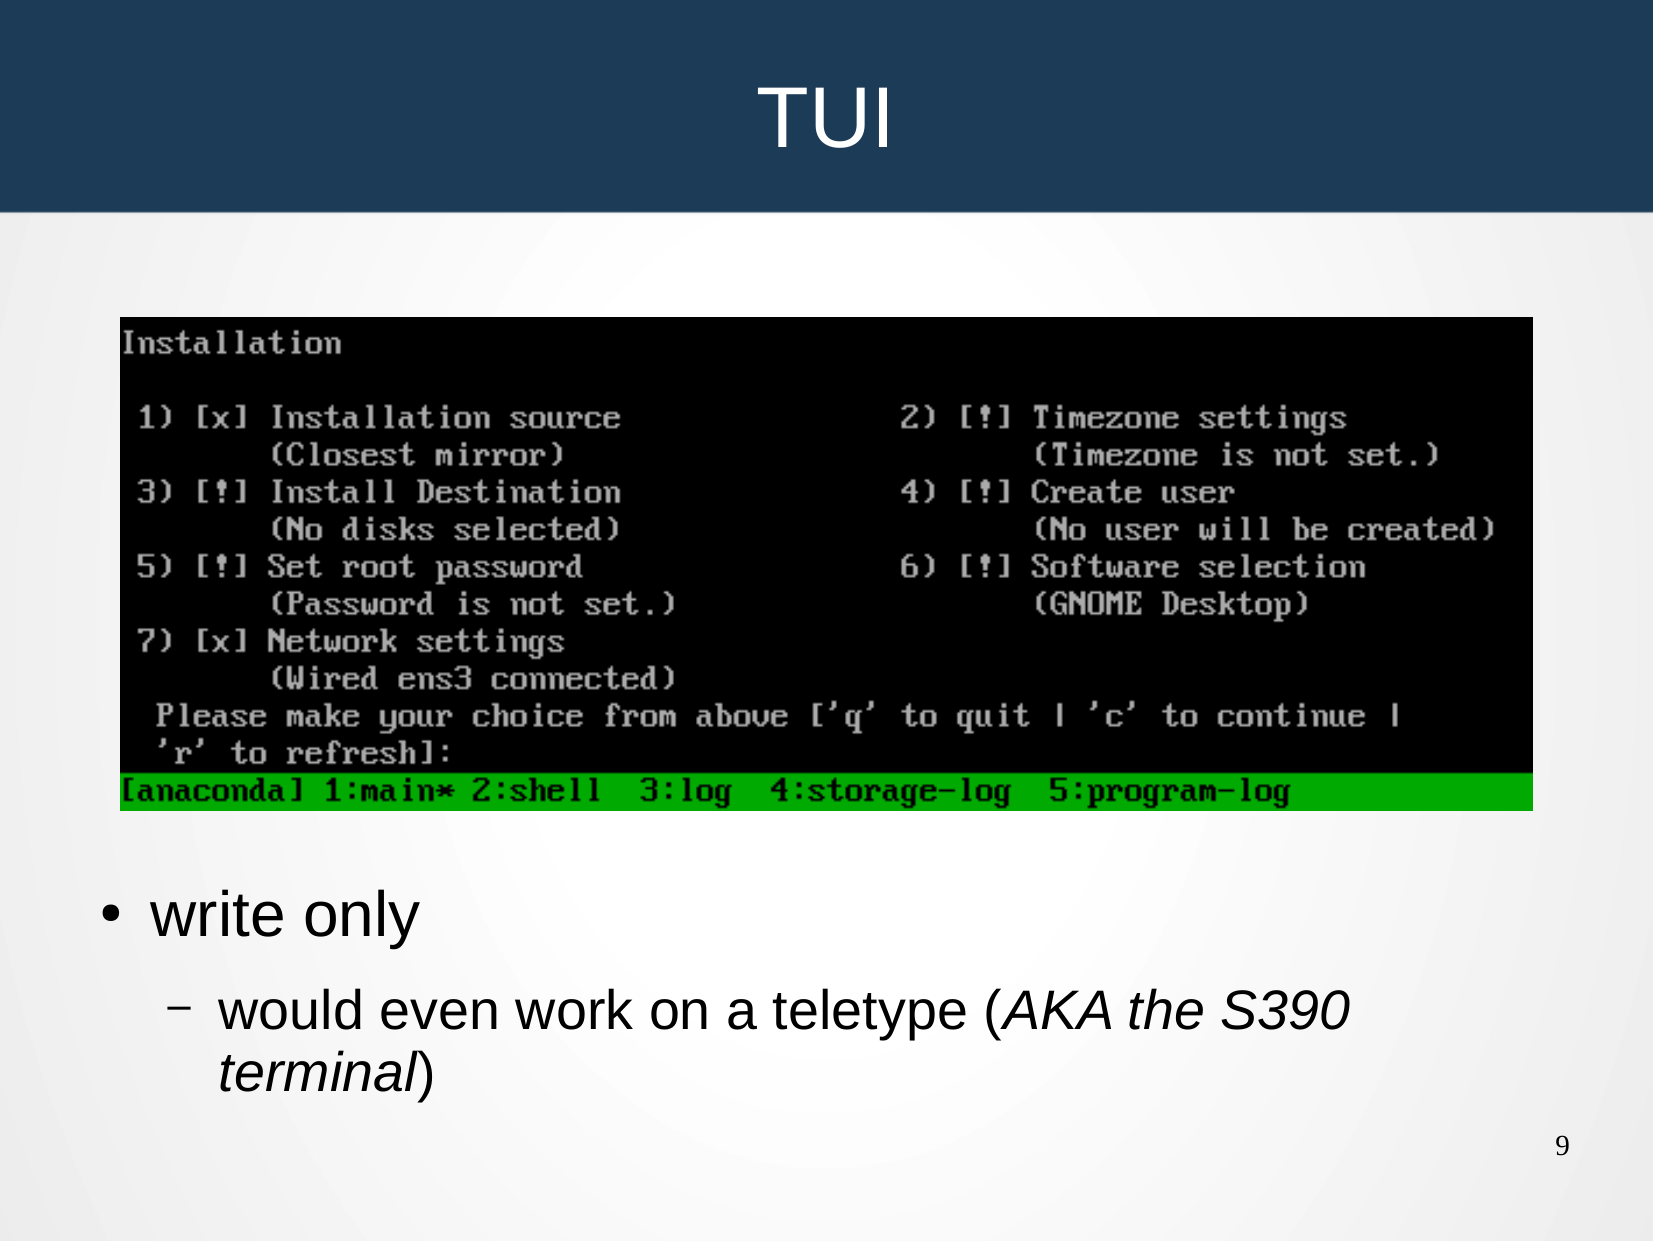

# TUI
write only
would even work on a teletype (AKA the S390 terminal)
9